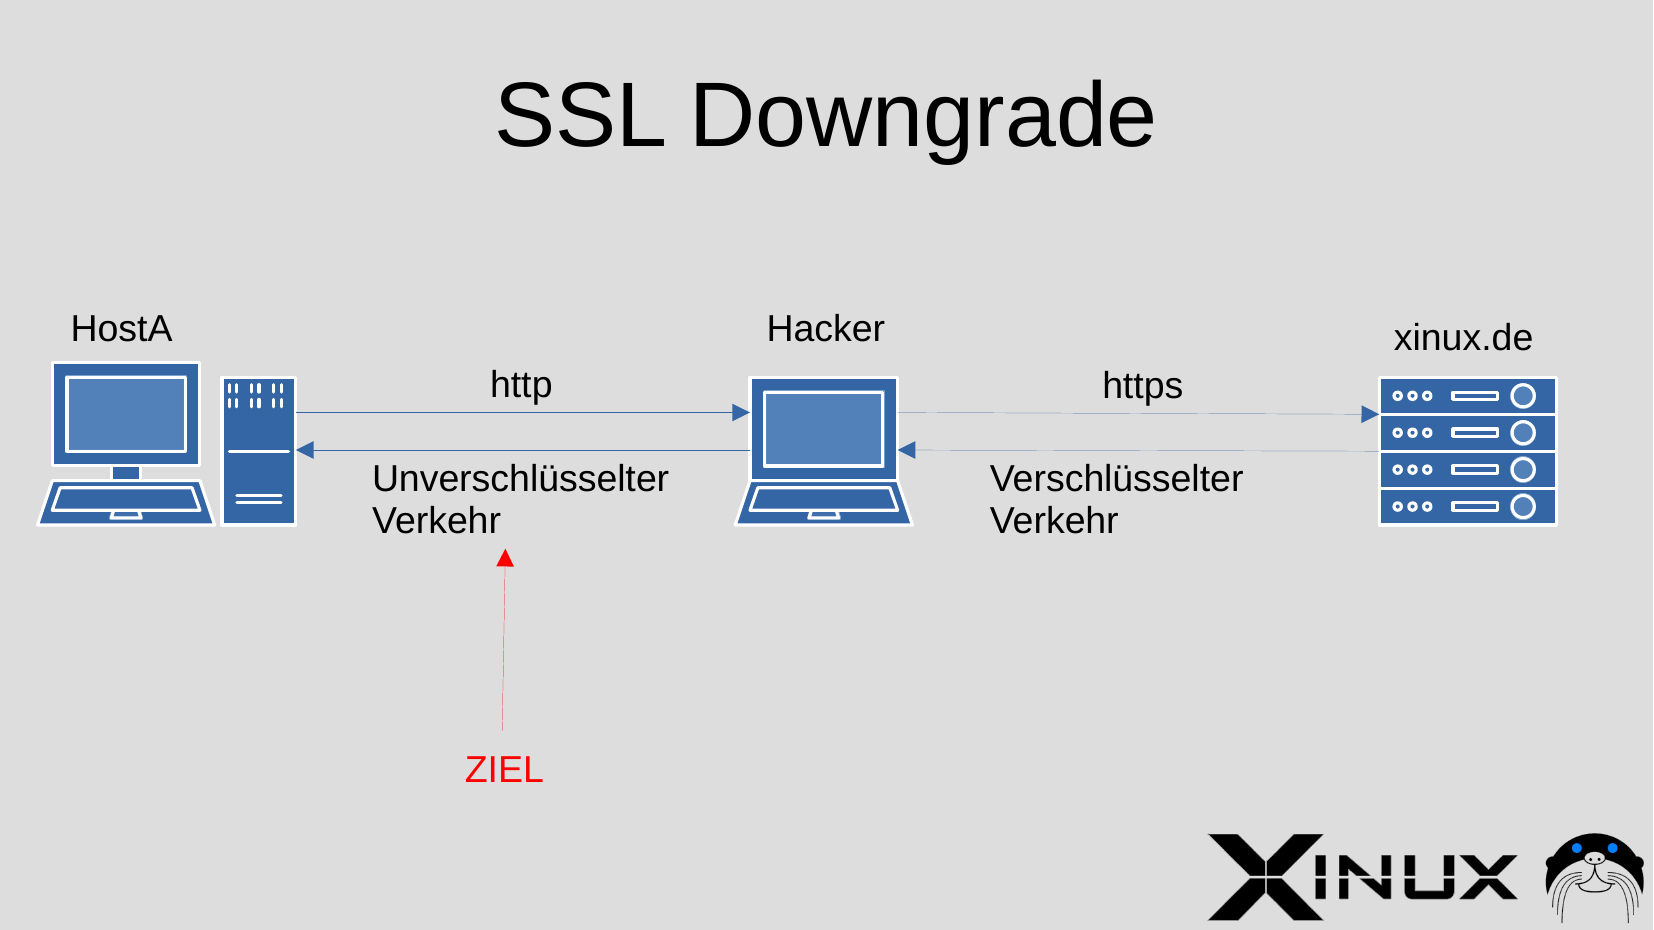

# SSL Downgrade
HostA
Hacker
xinux.de
http
https
Unverschlüsselter
Verkehr
Verschlüsselter
Verkehr
ZIEL